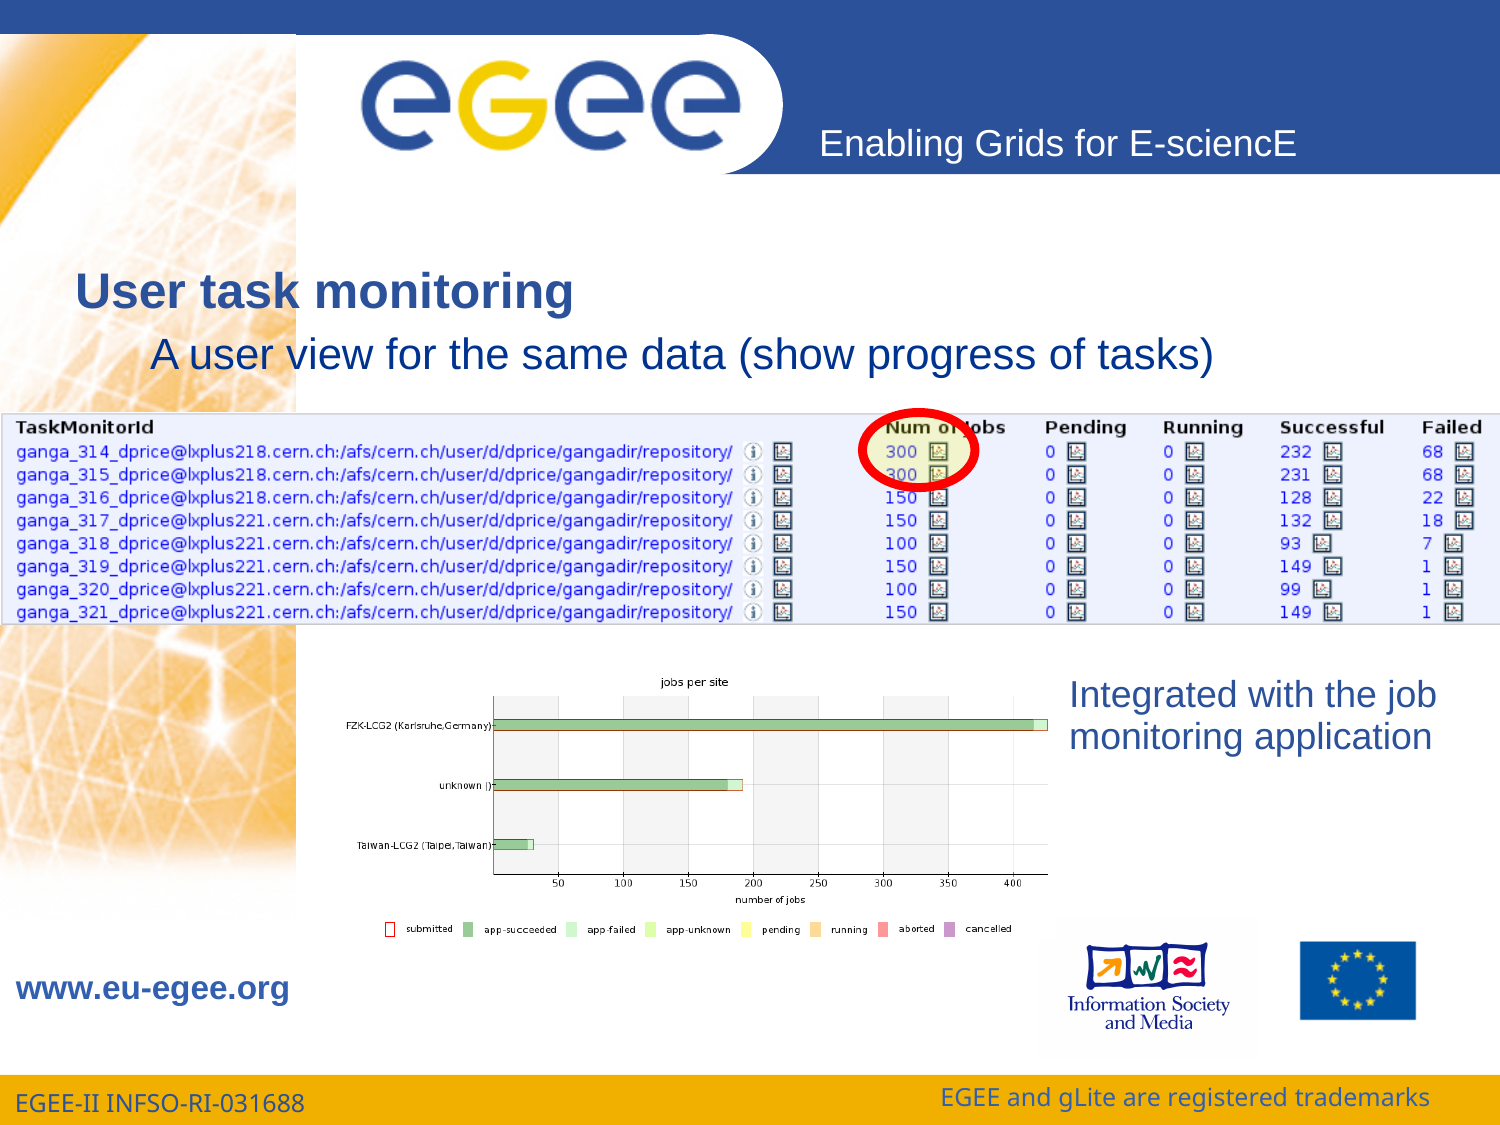

User task monitoring
A user view for the same data (show progress of tasks)
#
Integrated with the job monitoring application